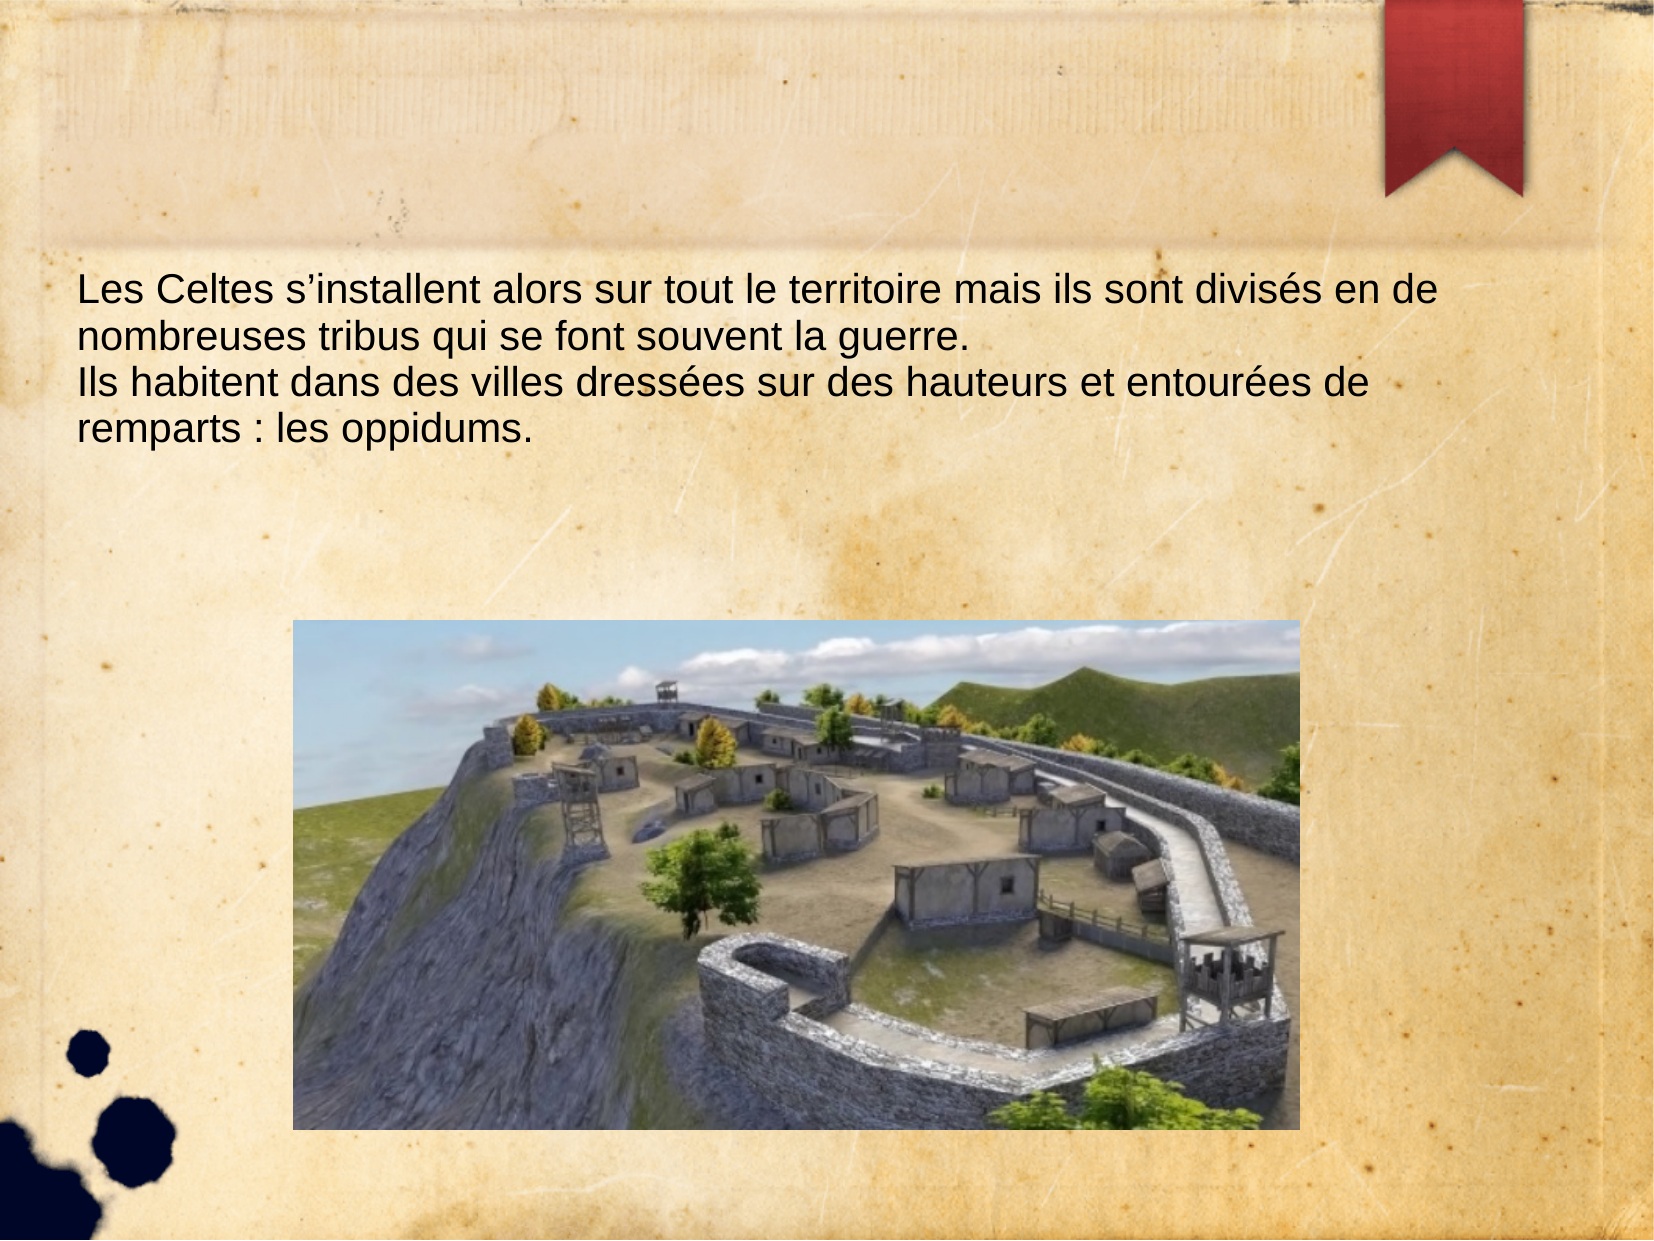

# Les Celtes s’installent alors sur tout le territoire mais ils sont divisés en de nombreuses tribus qui se font souvent la guerre. Ils habitent dans des villes dressées sur des hauteurs et entourées de remparts : les oppidums.